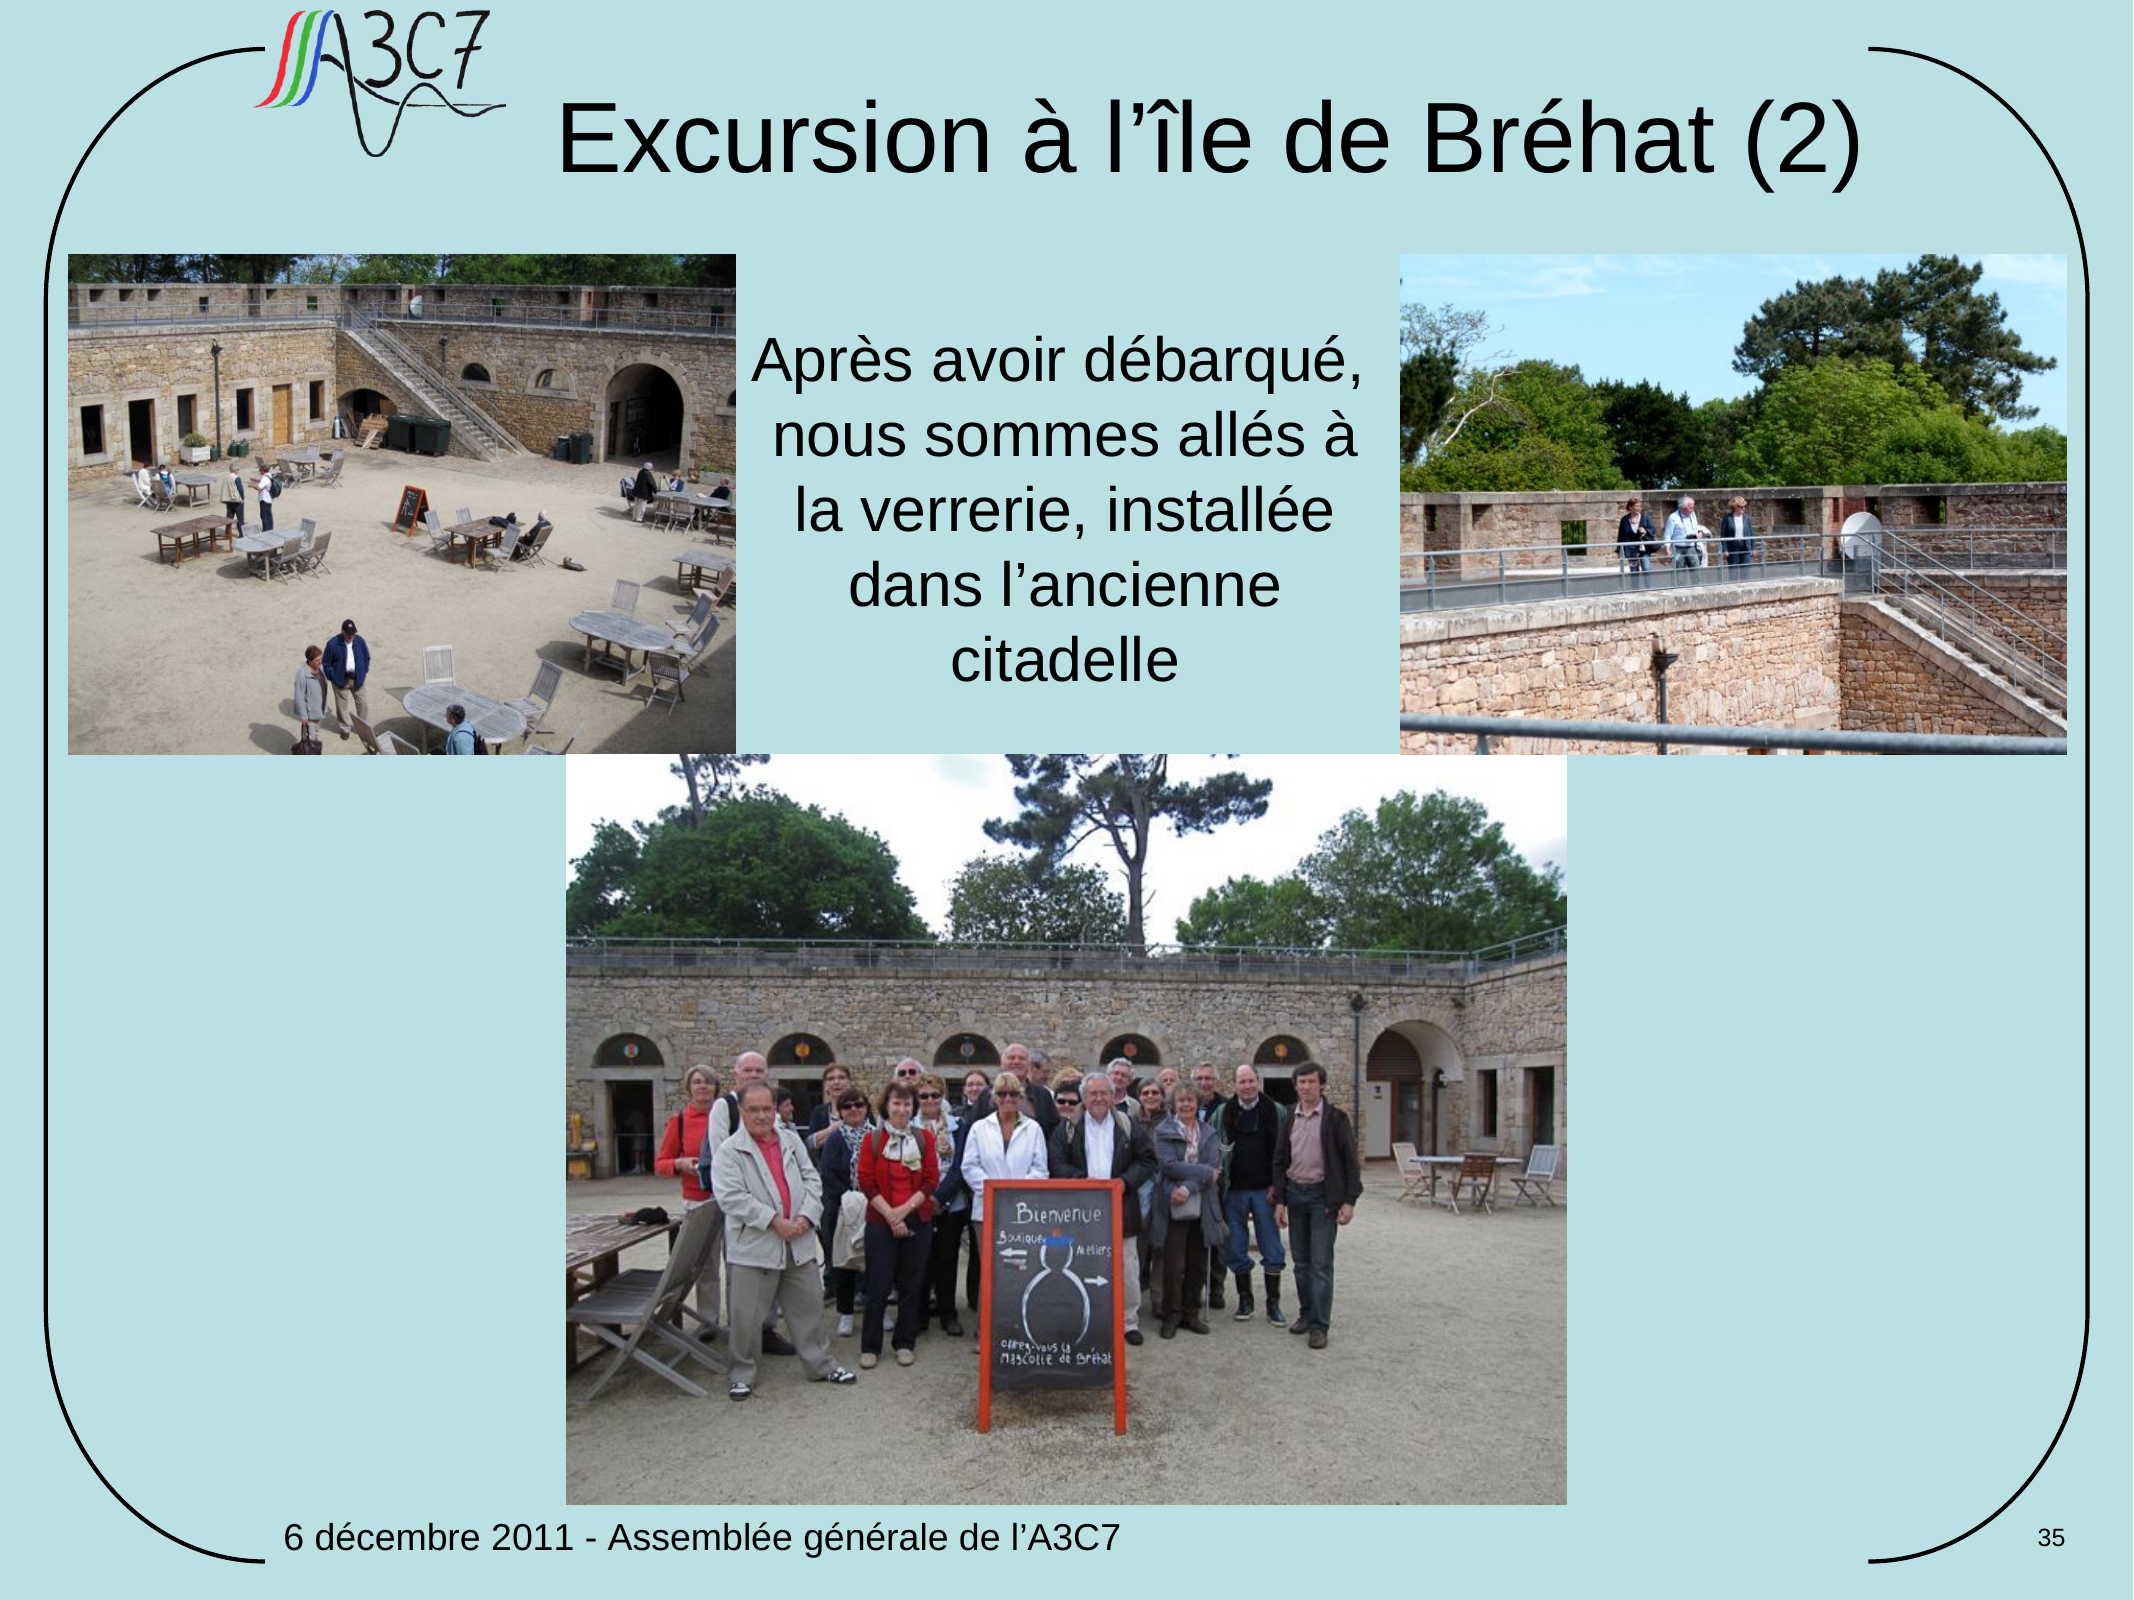

# Excursion à l’île de Bréhat (2)
Après avoir débarqué,
nous sommes allés à la verrerie, installée dans l’ancienne citadelle
6 décembre 2011 - Assemblée générale de l’A3C7
35